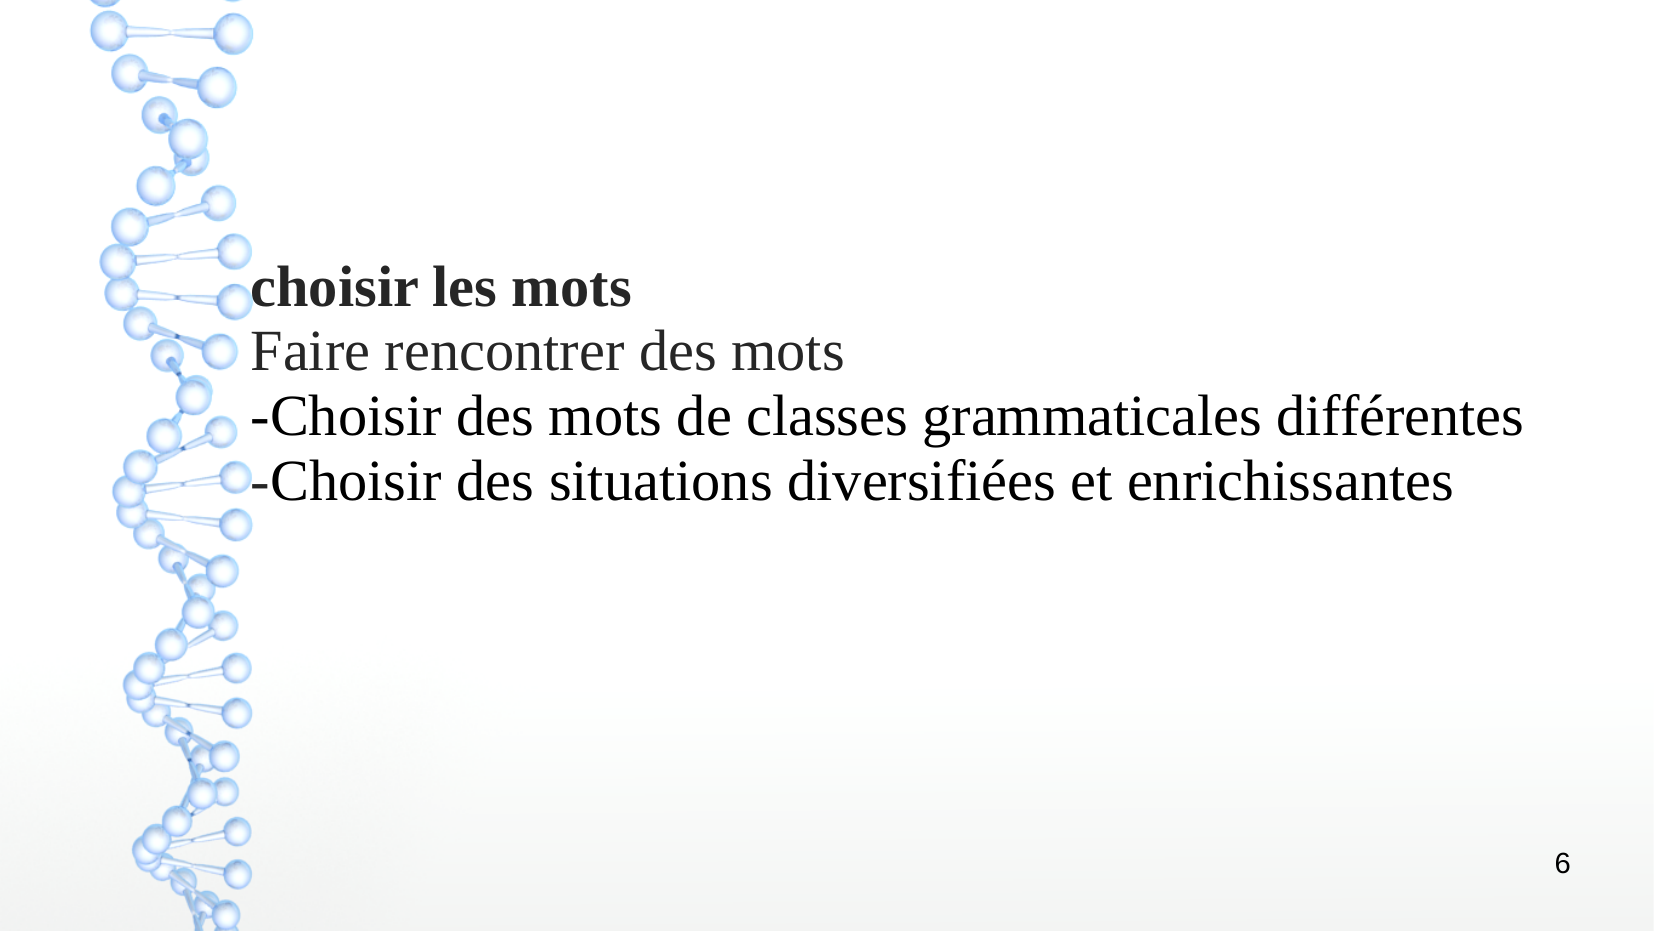

choisir les mots
Faire rencontrer des mots
-Choisir des mots de classes grammaticales différentes
-Choisir des situations diversifiées et enrichissantes
6